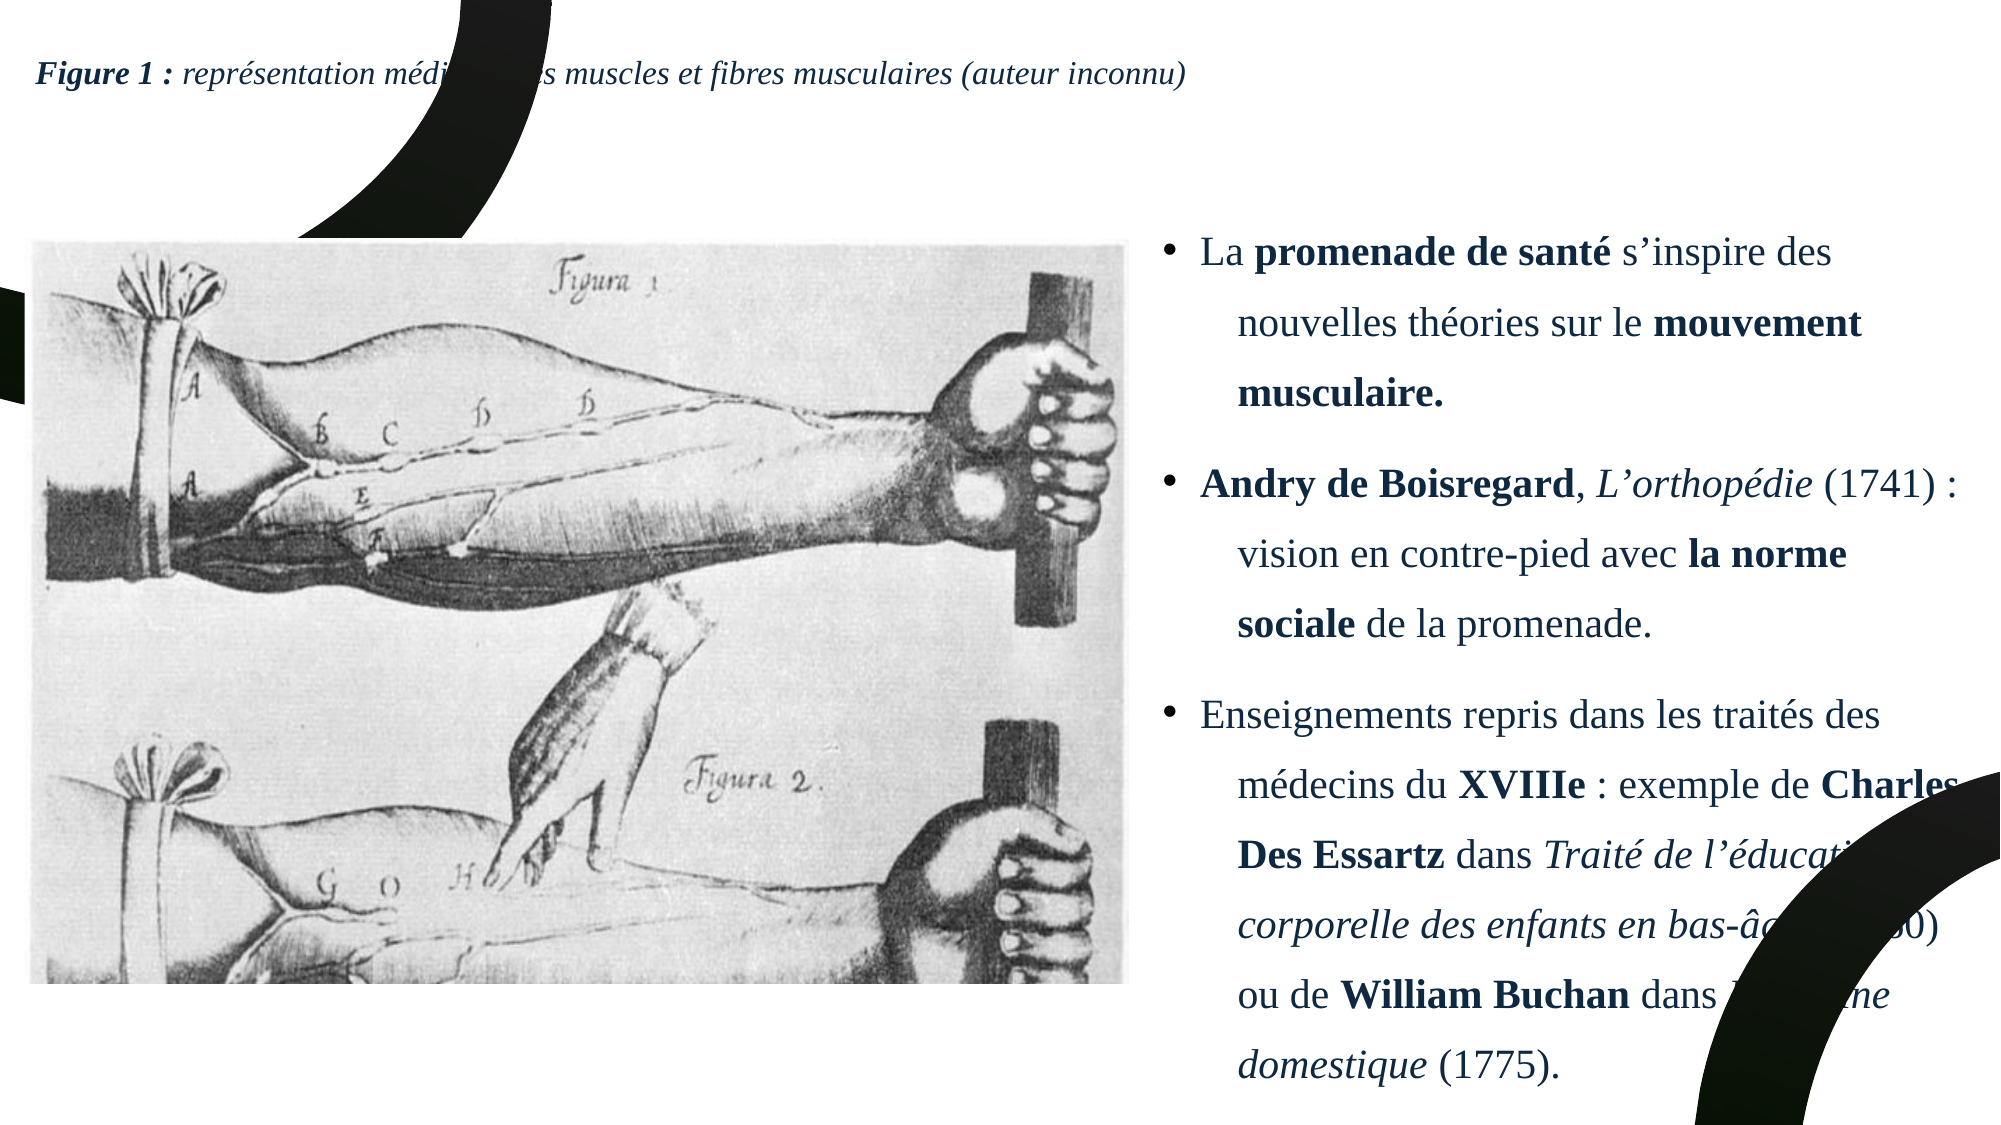

# Figure 1 : représentation médicale des muscles et fibres musculaires (auteur inconnu)
La promenade de santé s’inspire des nouvelles théories sur le mouvement musculaire.
Andry de Boisregard, L’orthopédie (1741) : vision en contre-pied avec la norme sociale de la promenade.
Enseignements repris dans les traités des médecins du XVIIIe : exemple de Charles Des Essartz dans Traité de l’éducation corporelle des enfants en bas-âges (1760) ou de William Buchan dans Médecine domestique (1775).